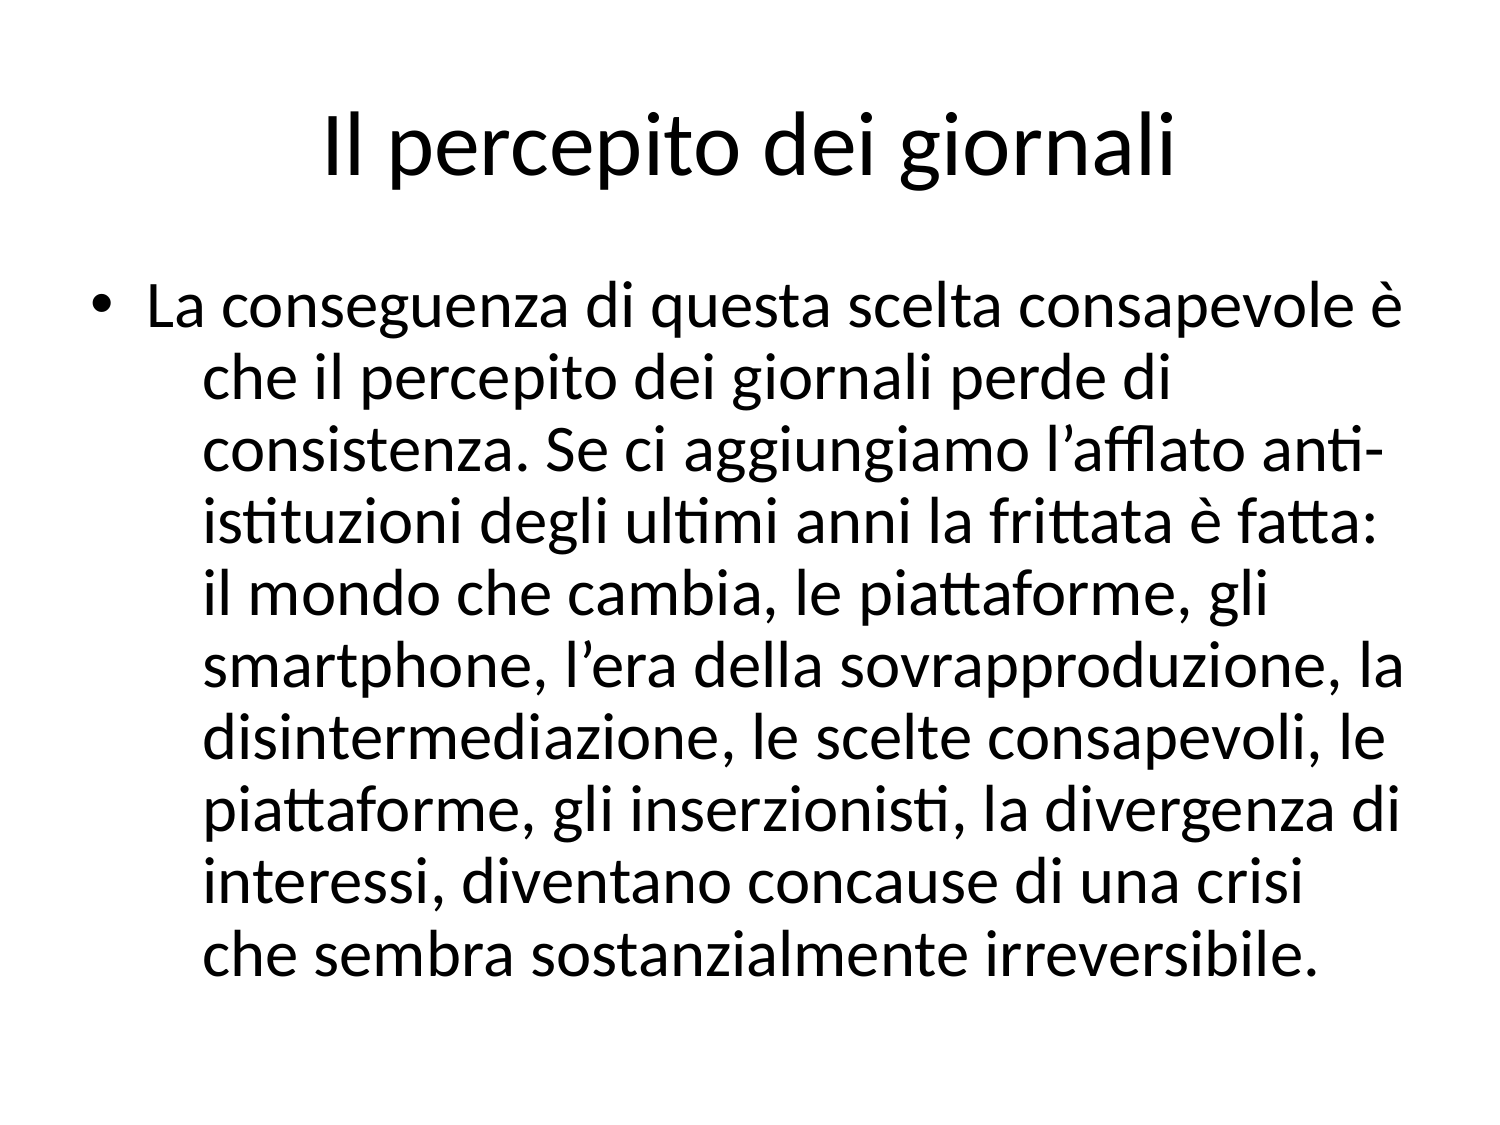

# Il percepito dei giornali
La conseguenza di questa scelta consapevole è che il percepito dei giornali perde di consistenza. Se ci aggiungiamo l’afflato anti-istituzioni degli ultimi anni la frittata è fatta: il mondo che cambia, le piattaforme, gli smartphone, l’era della sovrapproduzione, la disintermediazione, le scelte consapevoli, le piattaforme, gli inserzionisti, la divergenza di interessi, diventano concause di una crisi che sembra sostanzialmente irreversibile.